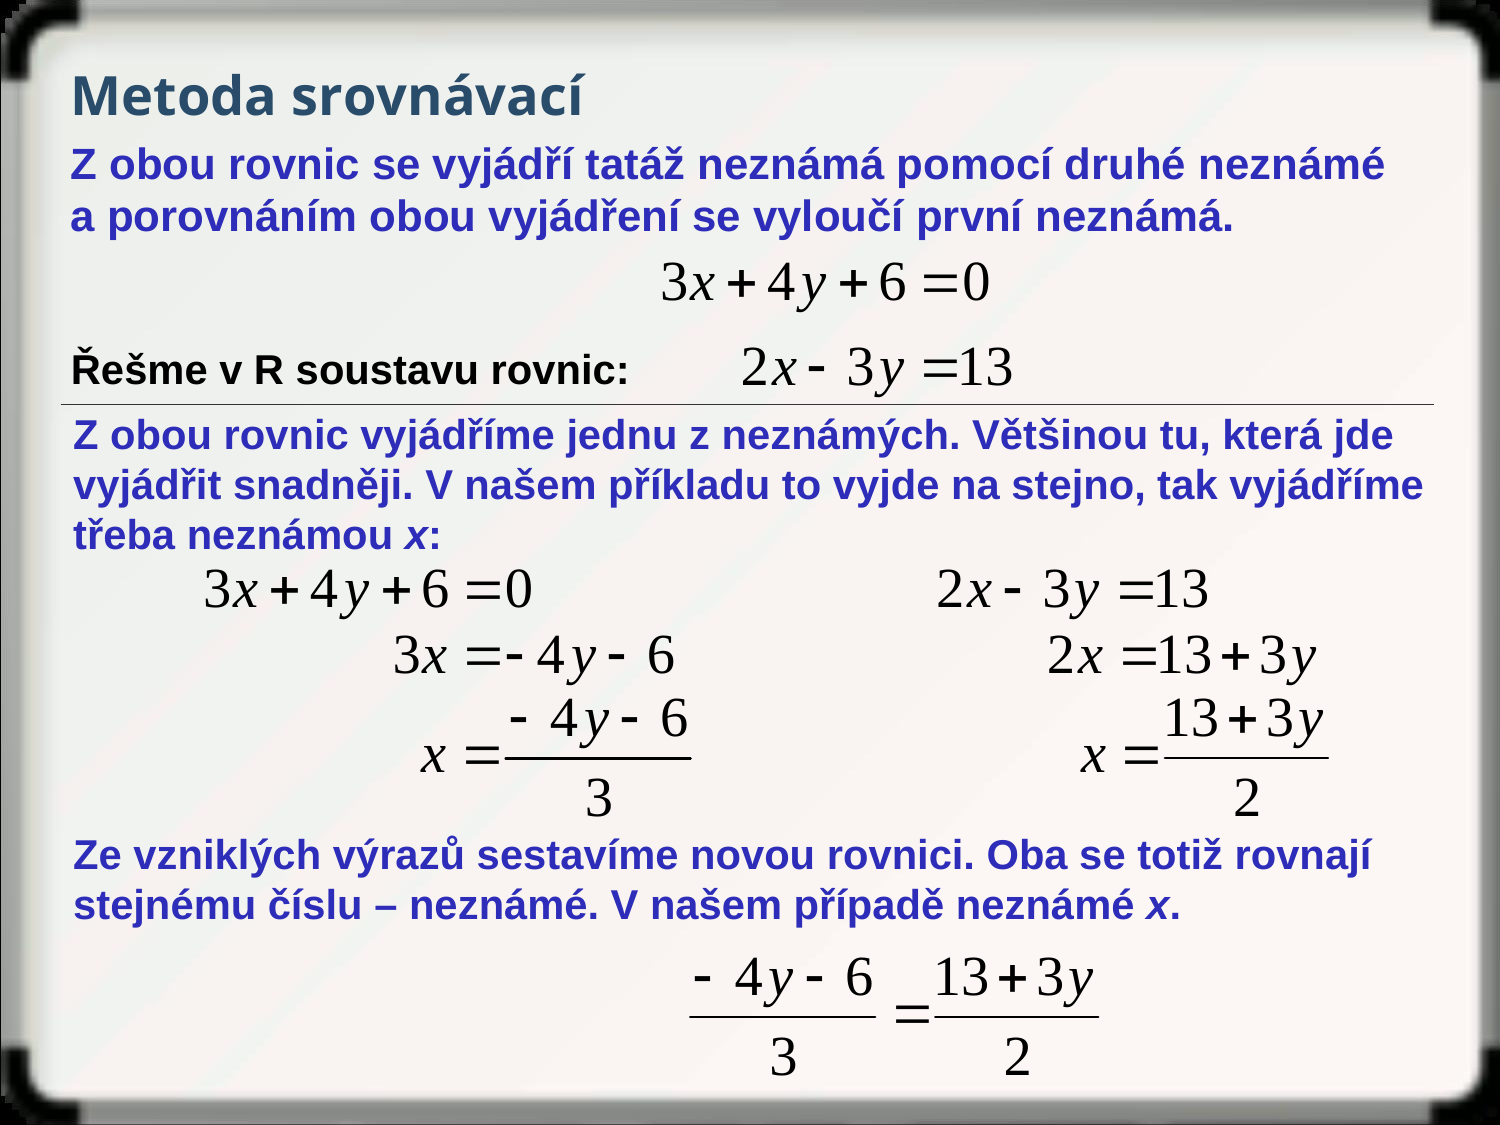

Metoda srovnávací
Z obou rovnic se vyjádří tatáž neznámá pomocí druhé neznámé
a porovnáním obou vyjádření se vyloučí první neznámá.
Řešme v R soustavu rovnic:
Z obou rovnic vyjádříme jednu z neznámých. Většinou tu, která jde vyjádřit snadněji. V našem příkladu to vyjde na stejno, tak vyjádříme třeba neznámou x:
Ze vzniklých výrazů sestavíme novou rovnici. Oba se totiž rovnají stejnému číslu – neznámé. V našem případě neznámé x.